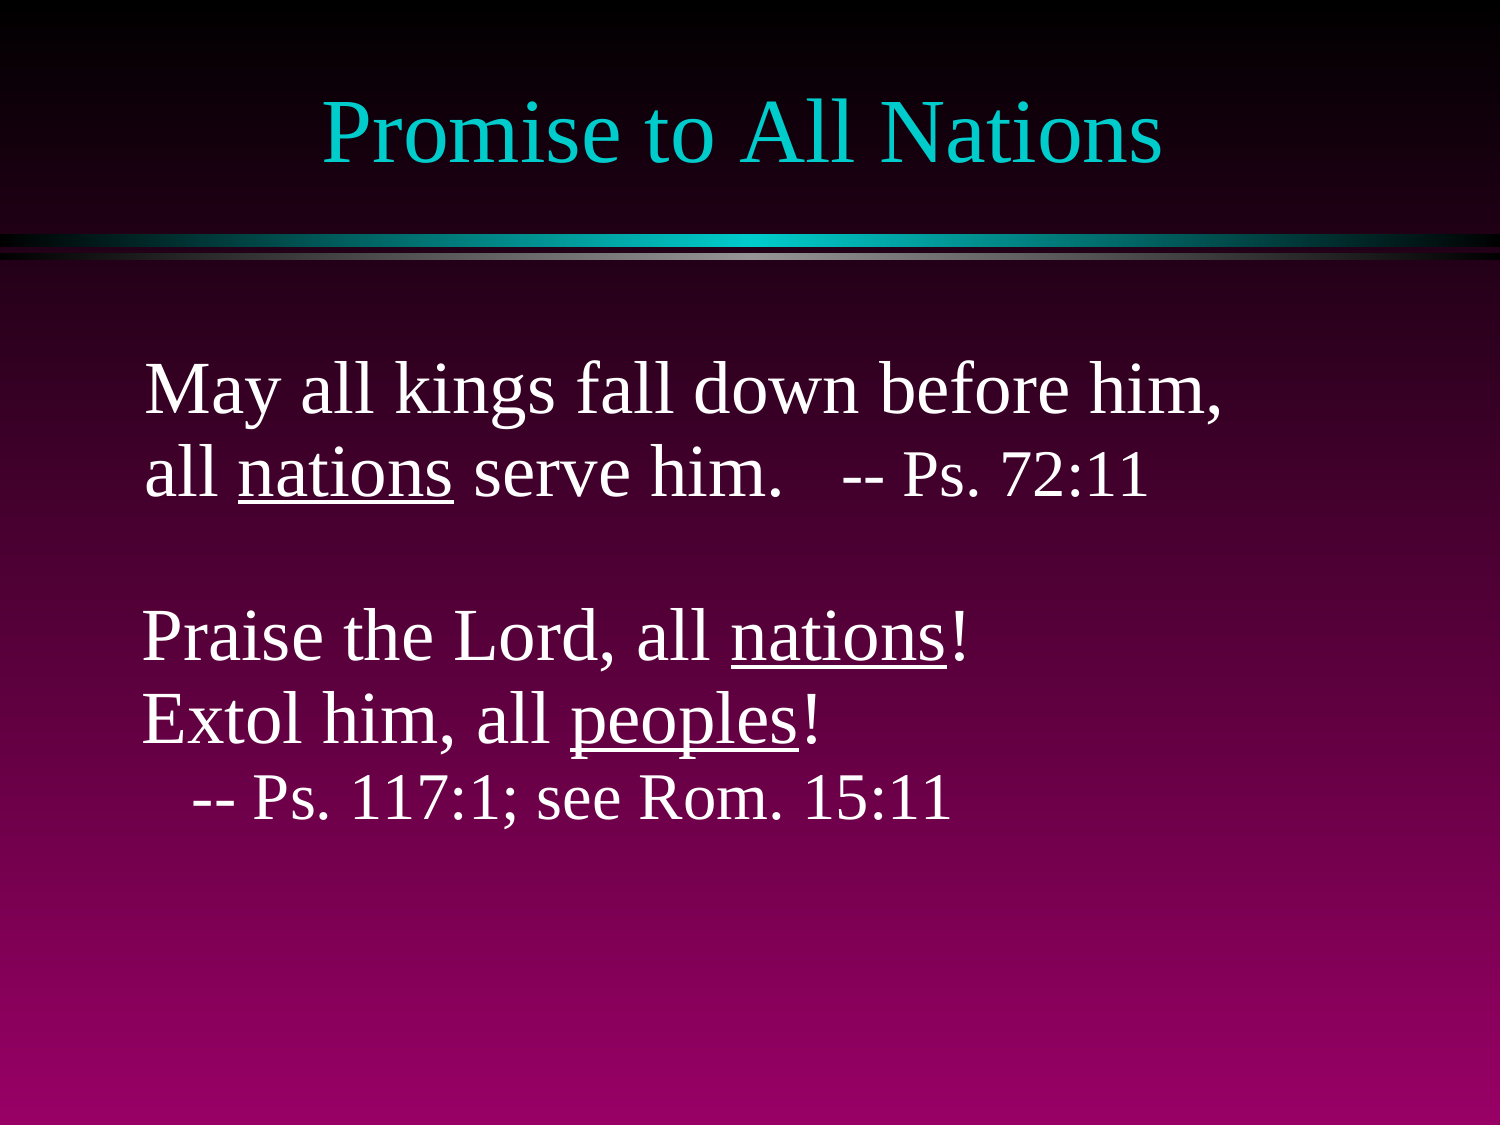

# Promise to All Nations
May all kings fall down before him,
all nations serve him. -- Ps. 72:11
Praise the Lord, all nations!
Extol him, all peoples!
 -- Ps. 117:1; see Rom. 15:11